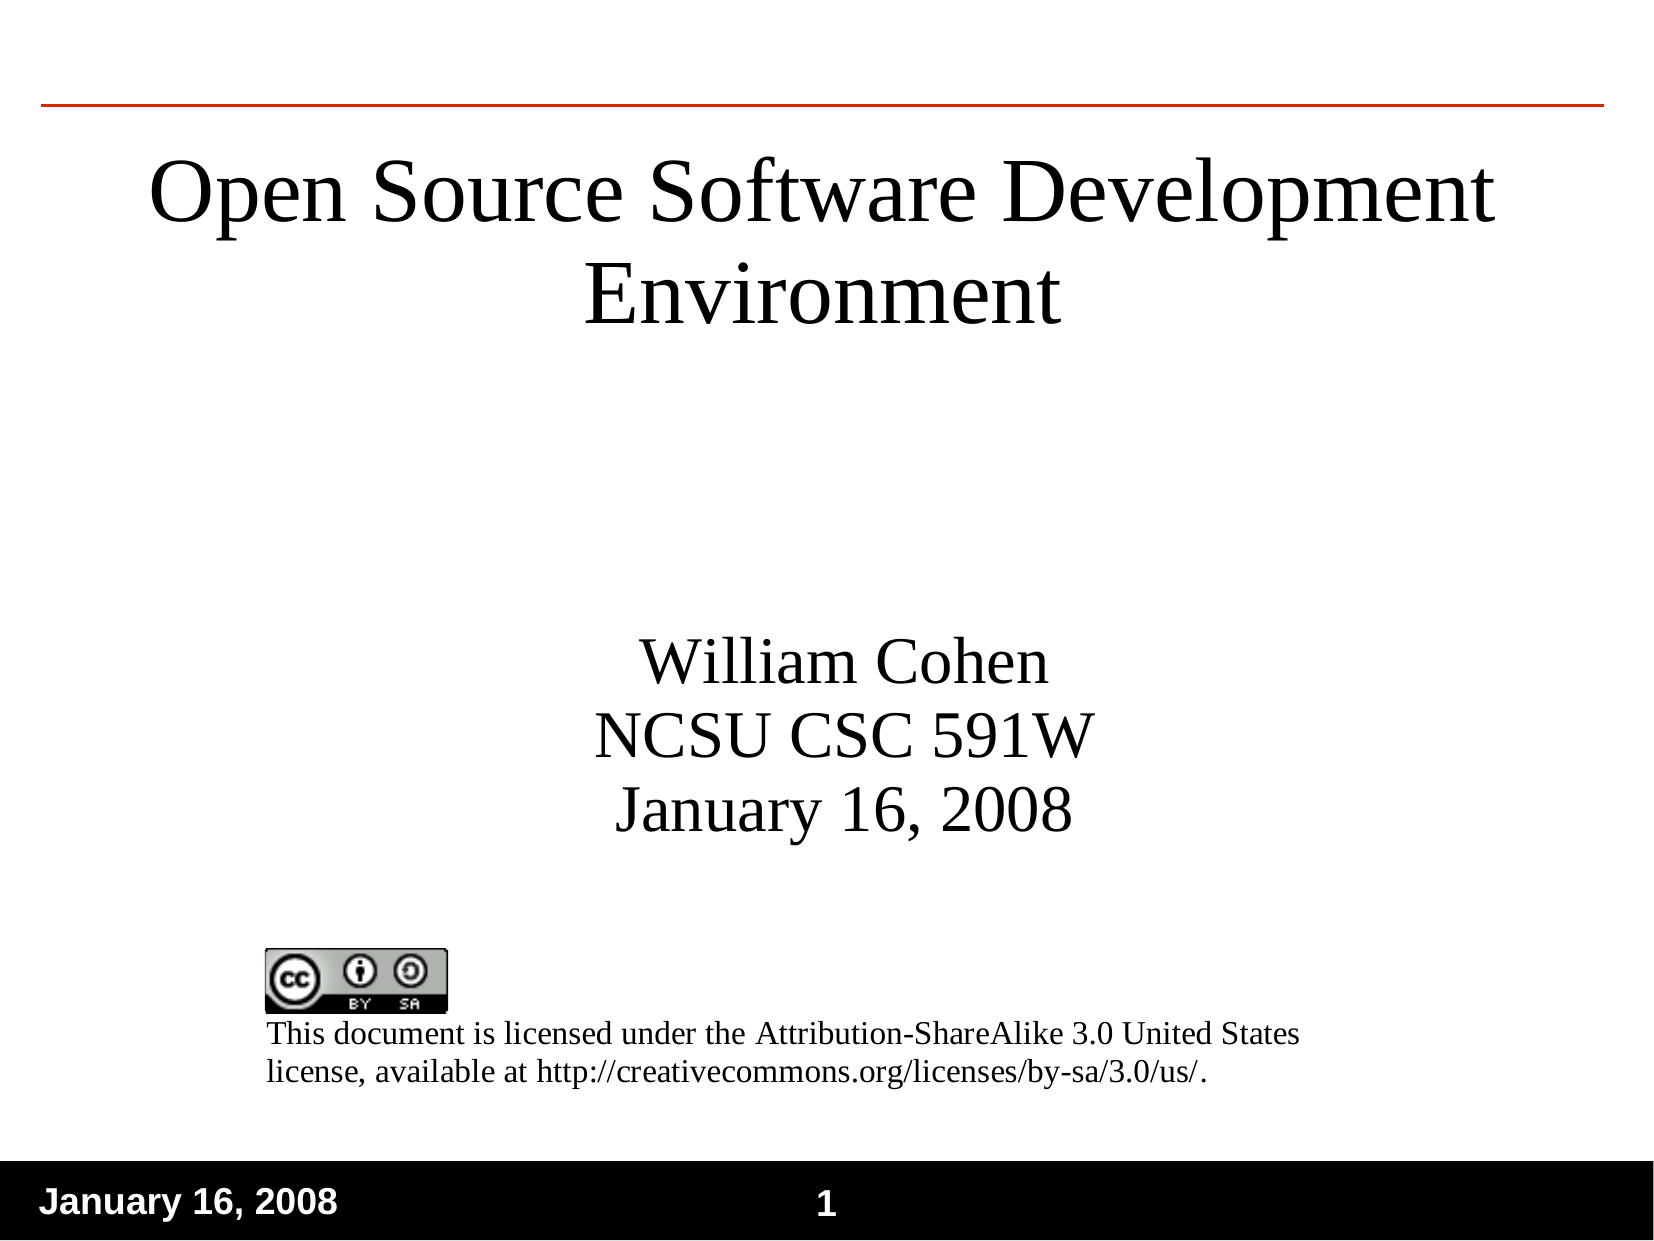

# Open Source Software Development Environment
William Cohen
NCSU CSC 591W
January 16, 2008